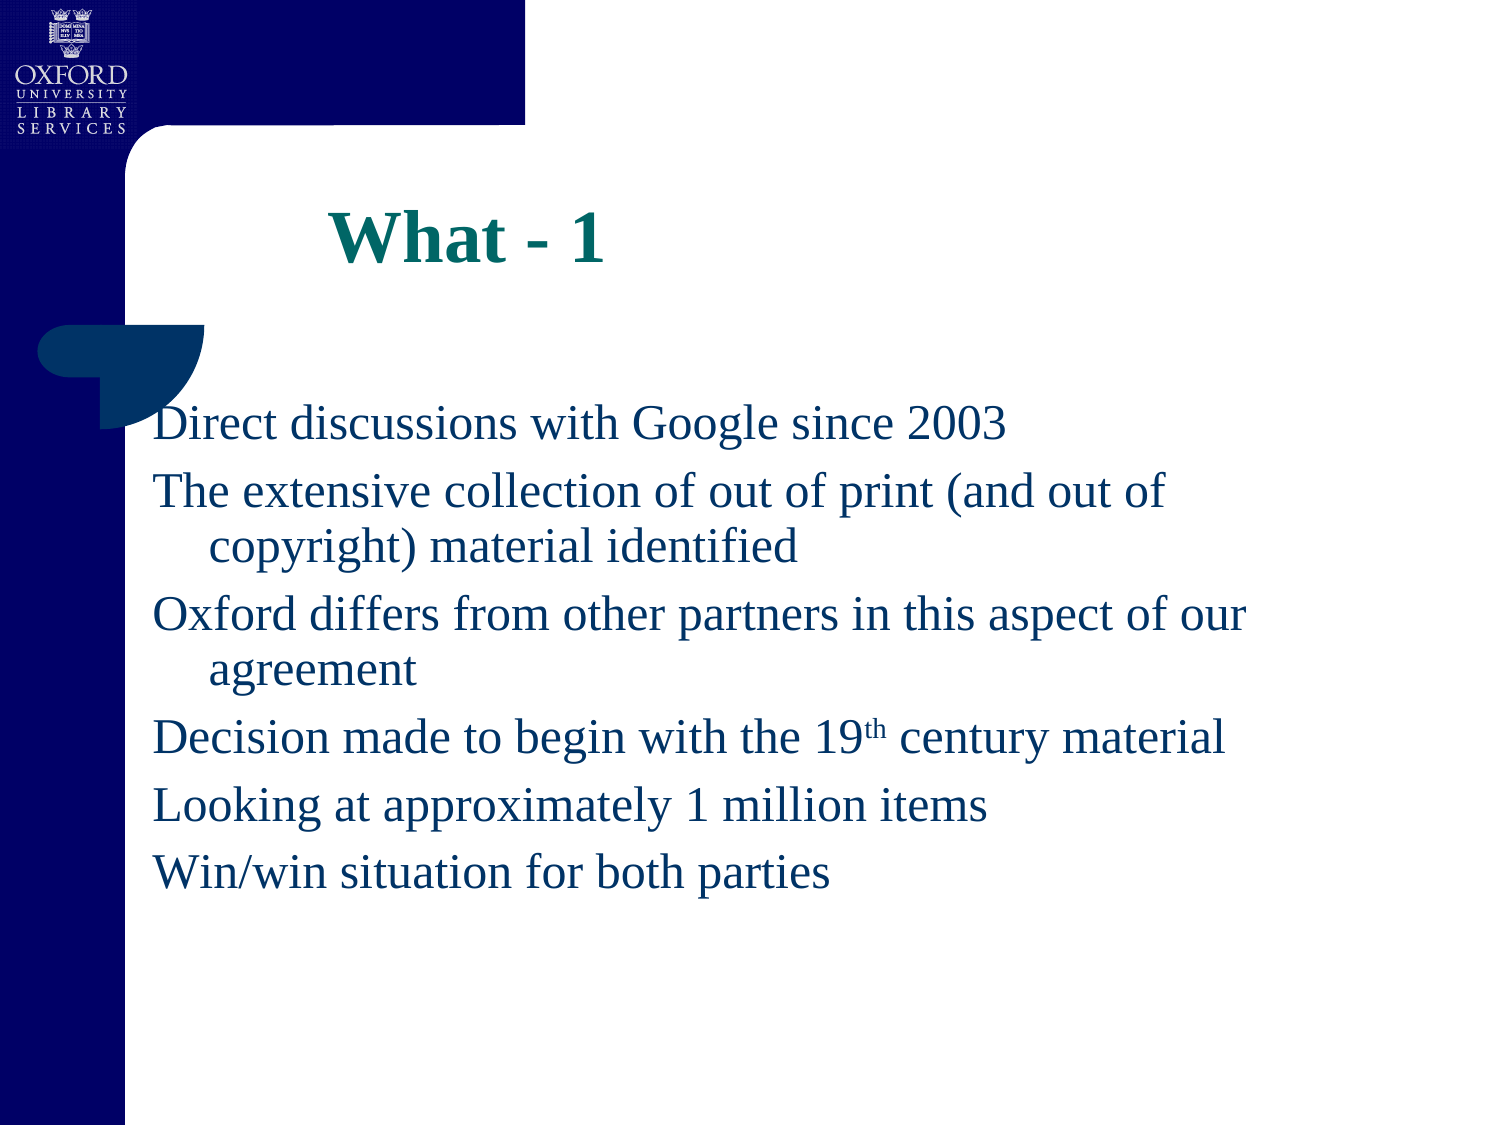

# What - 1
Direct discussions with Google since 2003
The extensive collection of out of print (and out of copyright) material identified
Oxford differs from other partners in this aspect of our agreement
Decision made to begin with the 19th century material
Looking at approximately 1 million items
Win/win situation for both parties